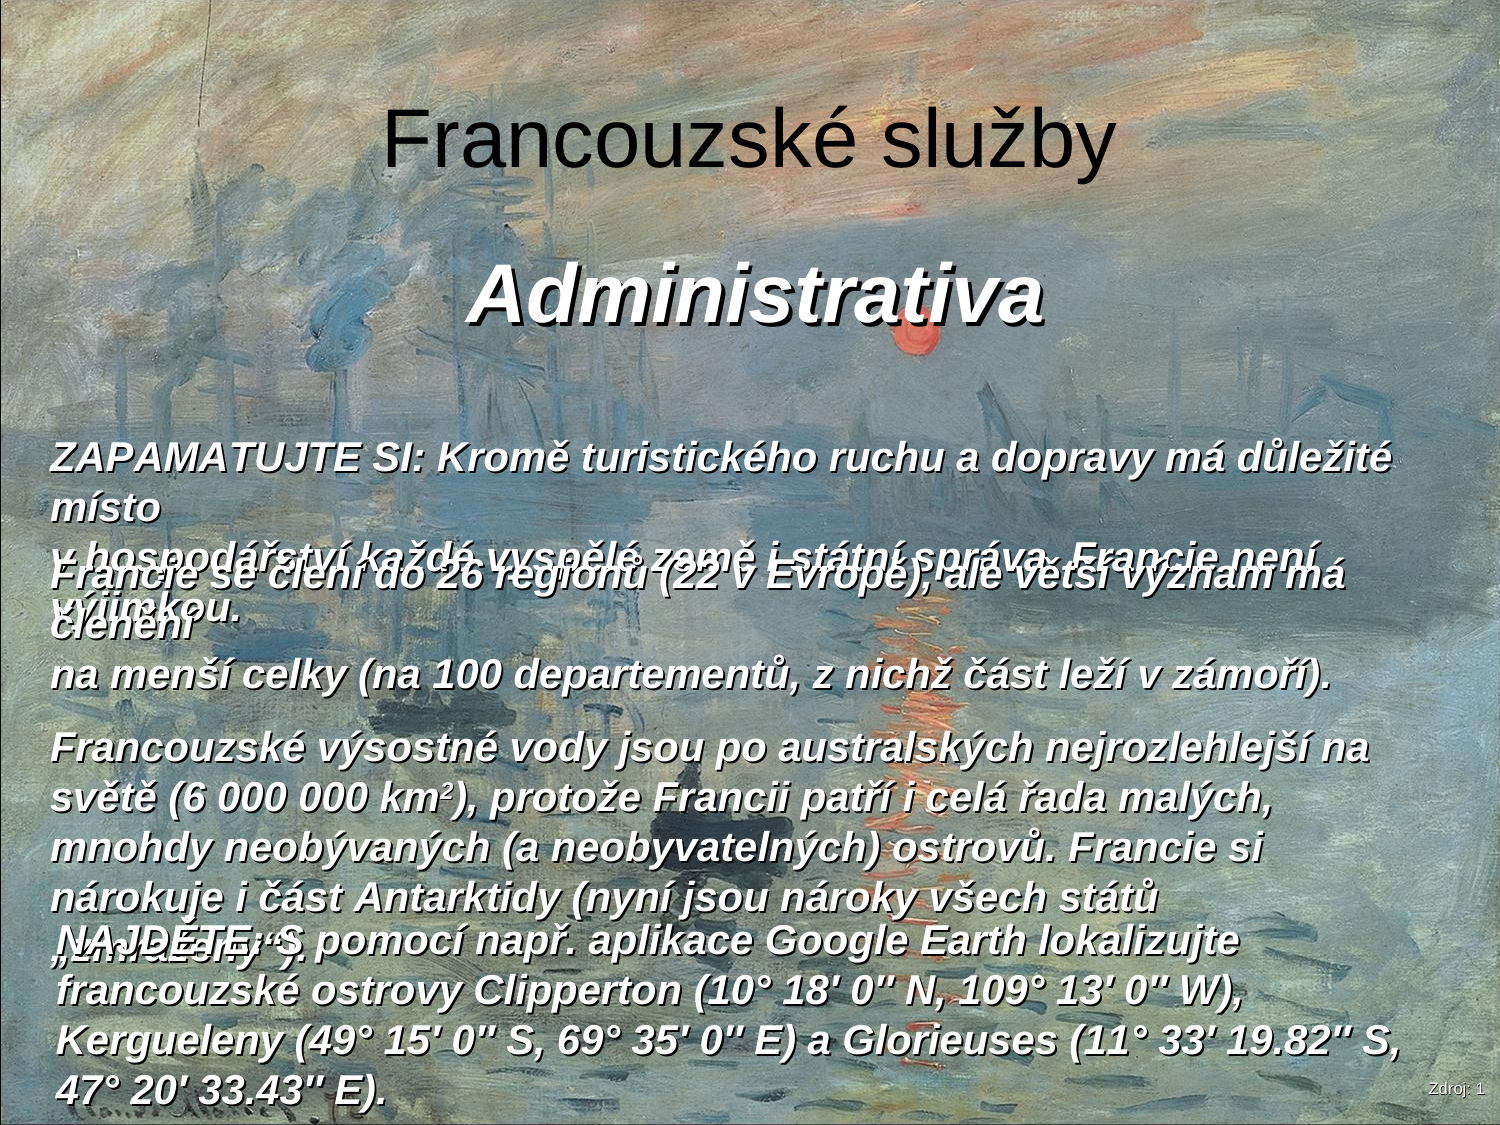

# Francouzské služby
Administrativa
ZAPAMATUJTE SI: Kromě turistického ruchu a dopravy má důležité místo
v hospodářství každé vyspělé země i státní správa. Francie není výjimkou.
Francie se člení do 26 regionů (22 v Evropě), ale větší význam má členění
na menší celky (na 100 departementů, z nichž část leží v zámoří).
Francouzské výsostné vody jsou po australských nejrozlehlejší na světě (6 000 000 km2), protože Francii patří i celá řada malých, mnohdy neobývaných (a neobyvatelných) ostrovů. Francie si nárokuje i část Antarktidy (nyní jsou nároky všech států „zmraženy“).
NAJDĚTE: S pomocí např. aplikace Google Earth lokalizujte francouzské ostrovy Clipperton (10° 18′ 0″ N, 109° 13′ 0″ W), Kergueleny (49° 15′ 0″ S, 69° 35′ 0″ E) a Glorieuses (11° 33′ 19.82″ S, 47° 20′ 33.43″ E).
Zdroj: 1